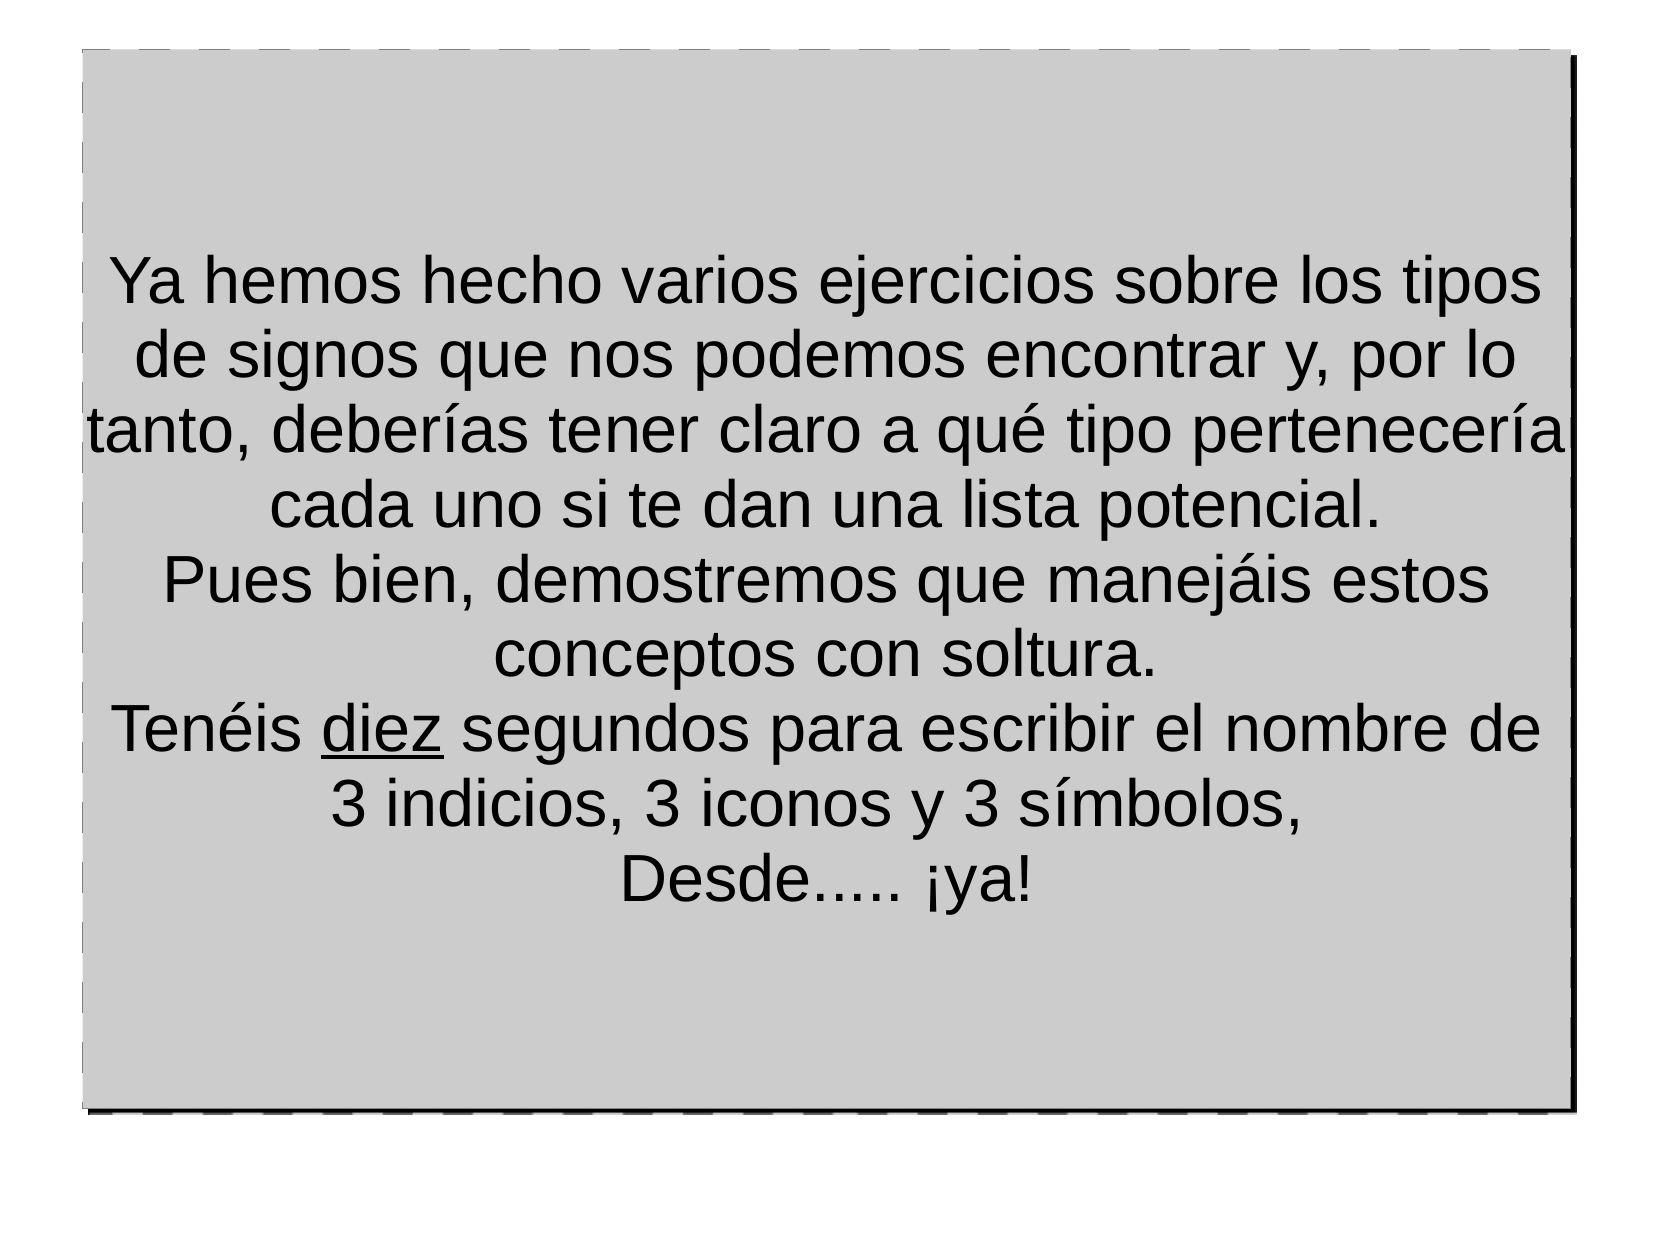

# Ya hemos hecho varios ejercicios sobre los tipos de signos que nos podemos encontrar y, por lo tanto, deberías tener claro a qué tipo pertenecería cada uno si te dan una lista potencial.
Pues bien, demostremos que manejáis estos conceptos con soltura.
Tenéis diez segundos para escribir el nombre de 3 indicios, 3 iconos y 3 símbolos,
Desde..... ¡ya!